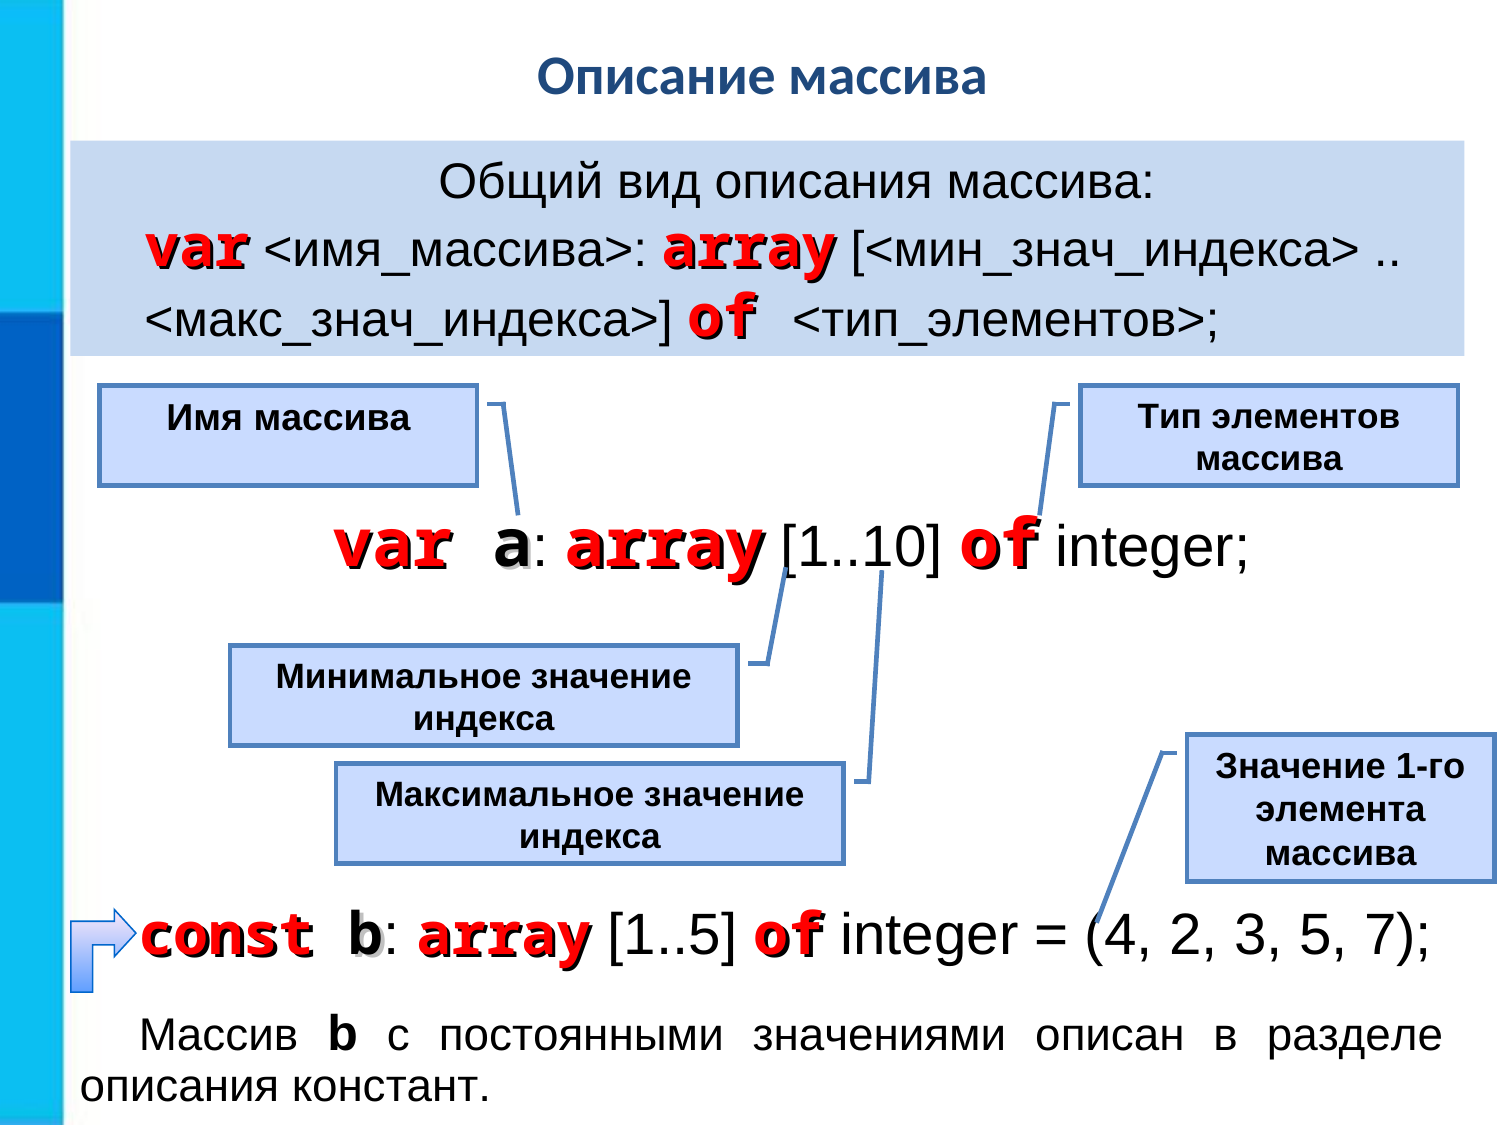

Описание массива
Общий вид описания массива:
var <имя_массива>: array [<мин_знач_индекса> ..
<макс_знач_индекса>] of <тип_элементов>;
Имя массива
Тип элементов массива
var a: array [1..10] of integer;
Минимальное значение индекса
Значение 1-го элемента массива
Максимальное значение индекса
const b: array [1..5] of integer = (4, 2, 3, 5, 7);
Массив b с постоянными значениями описан в разделе описания констант.